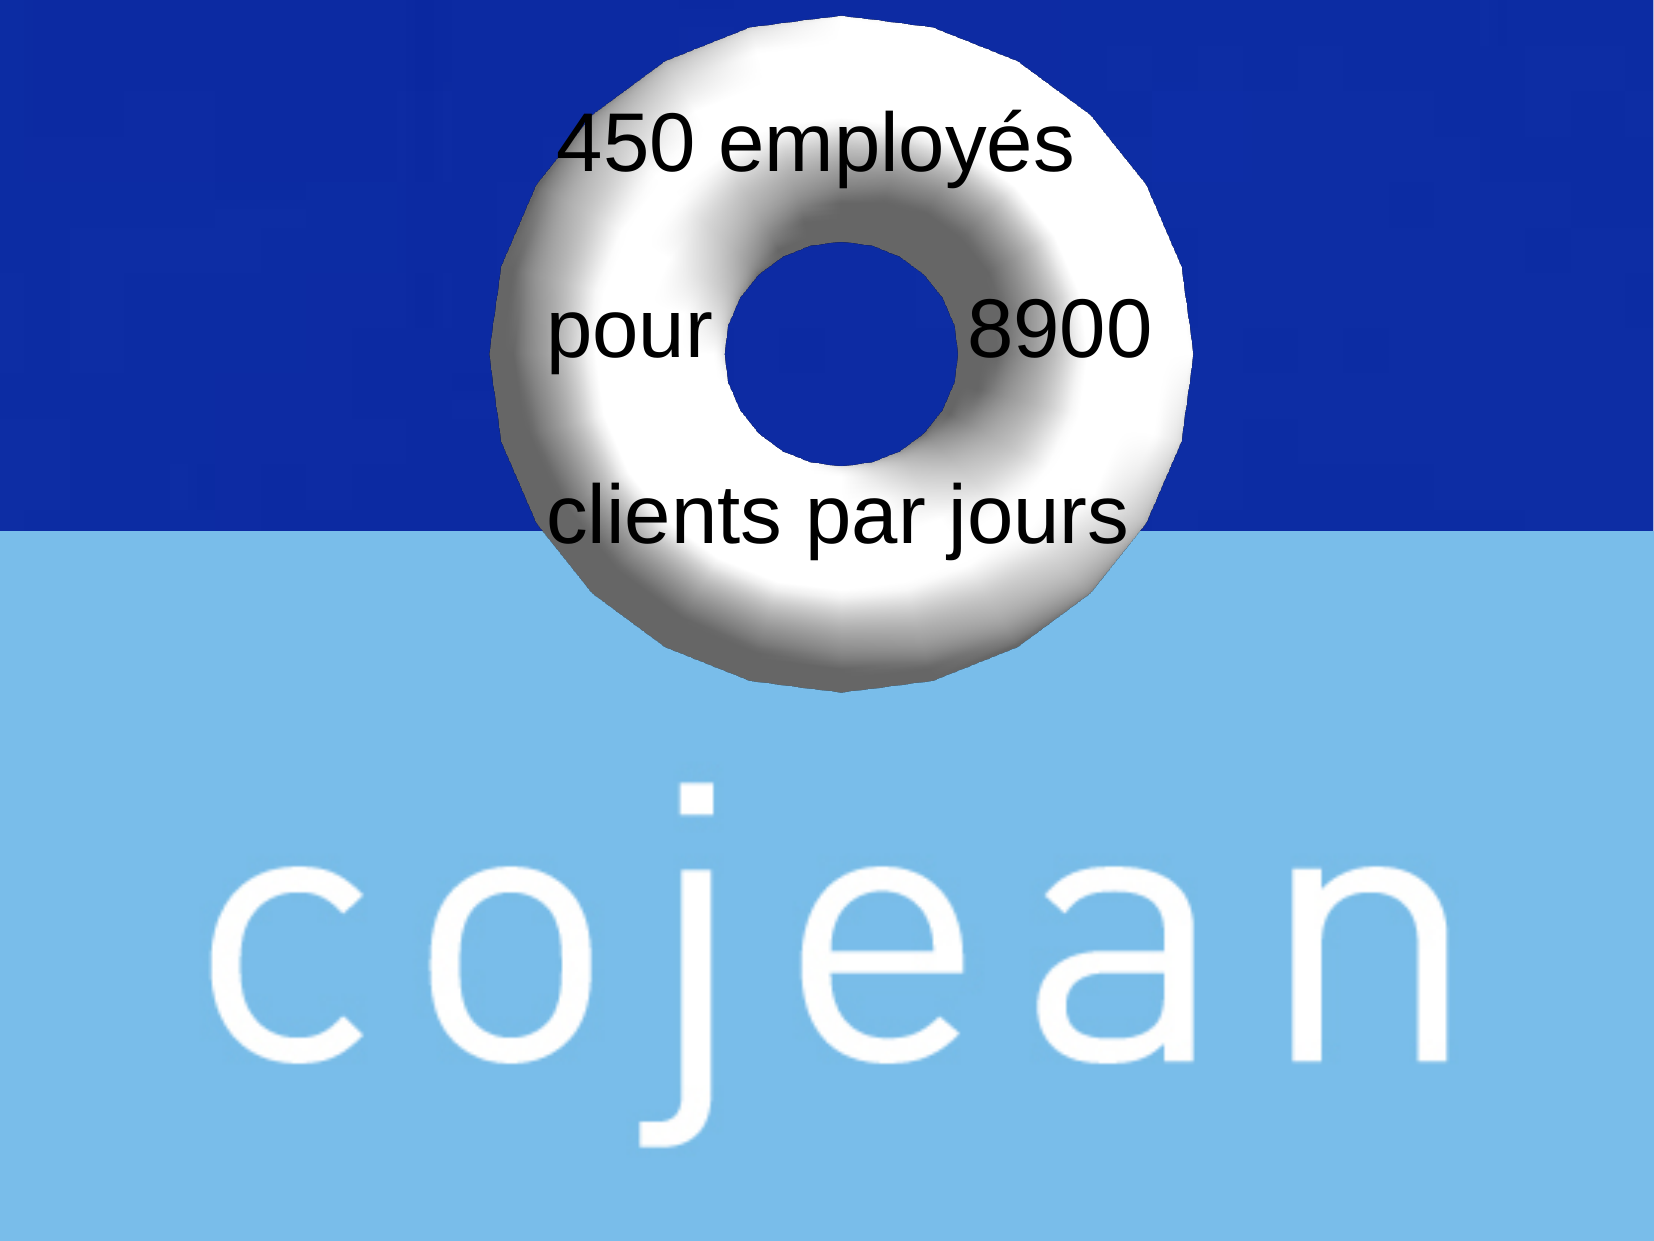

450 employés
pour 8900
clients par jours